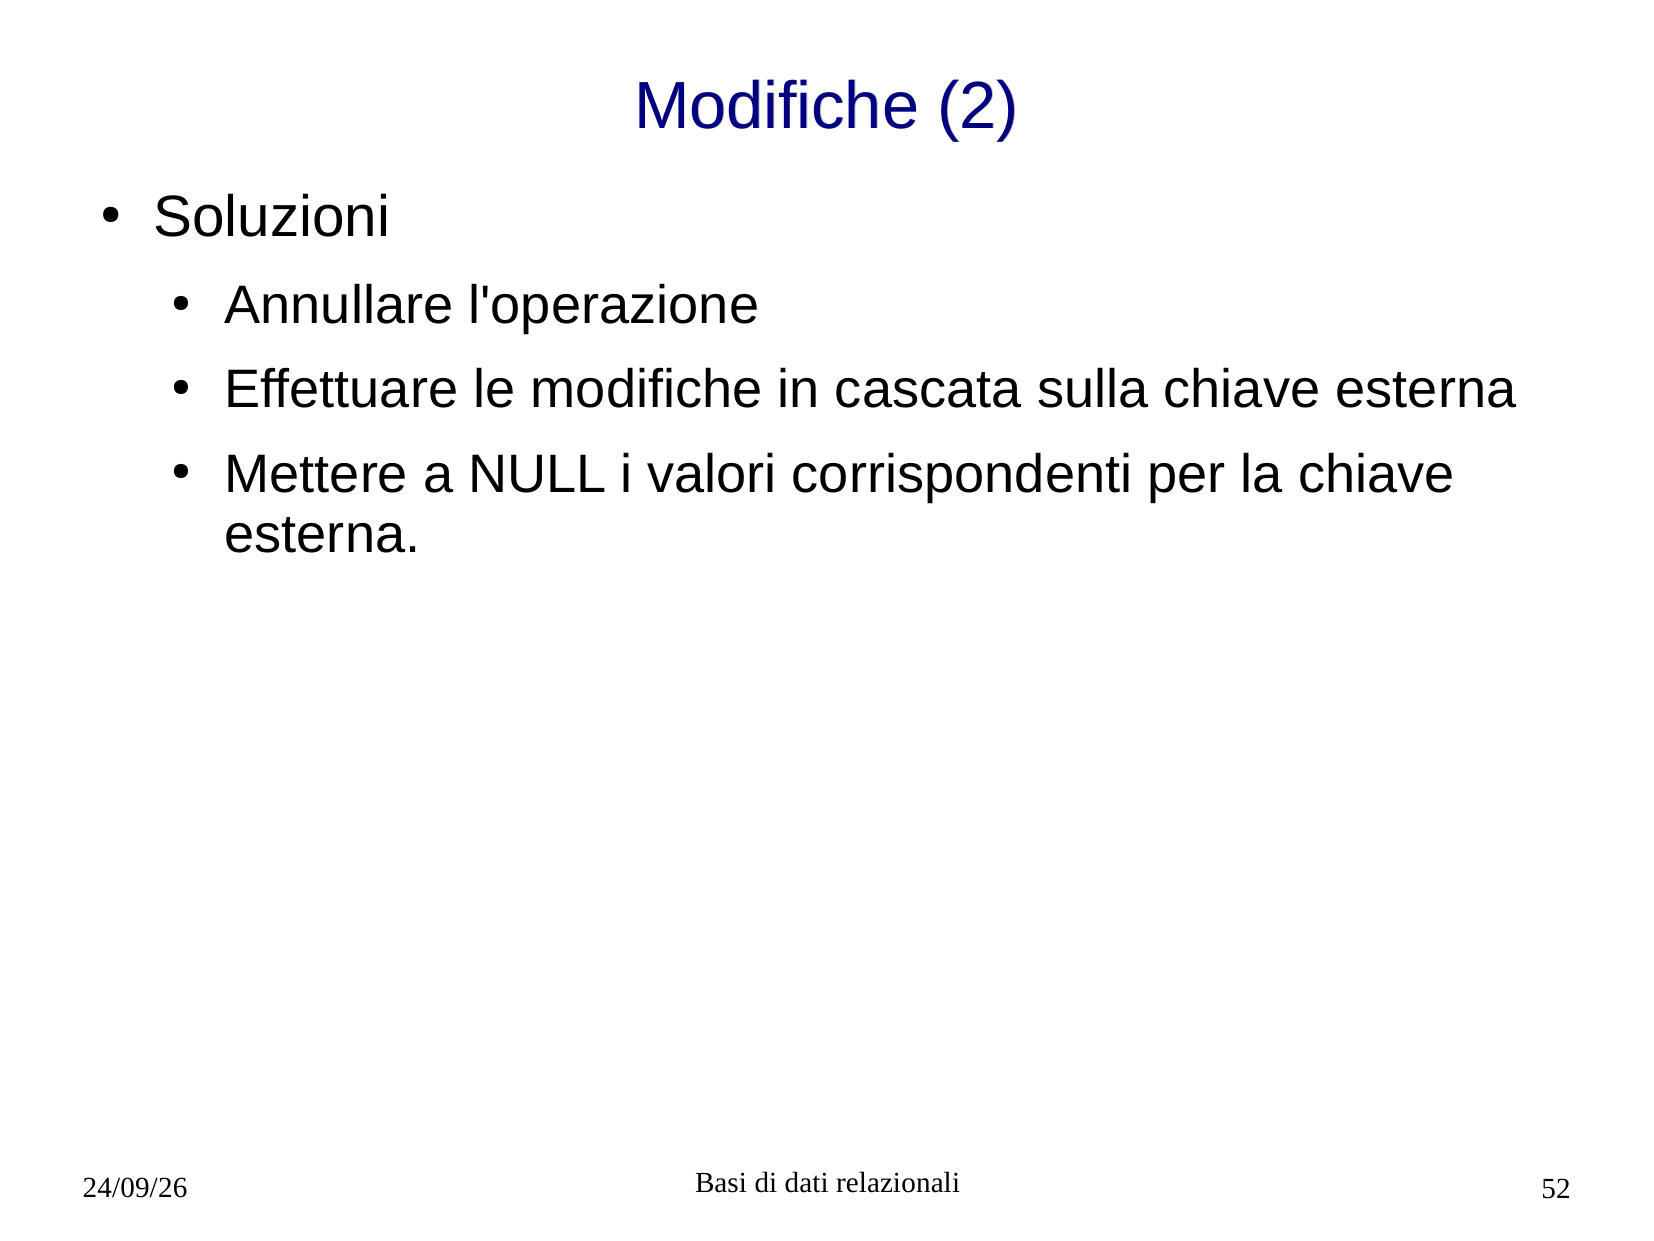

# Modifiche (2)
Soluzioni
Annullare l'operazione
Effettuare le modifiche in cascata sulla chiave esterna
Mettere a NULL i valori corrispondenti per la chiave esterna.